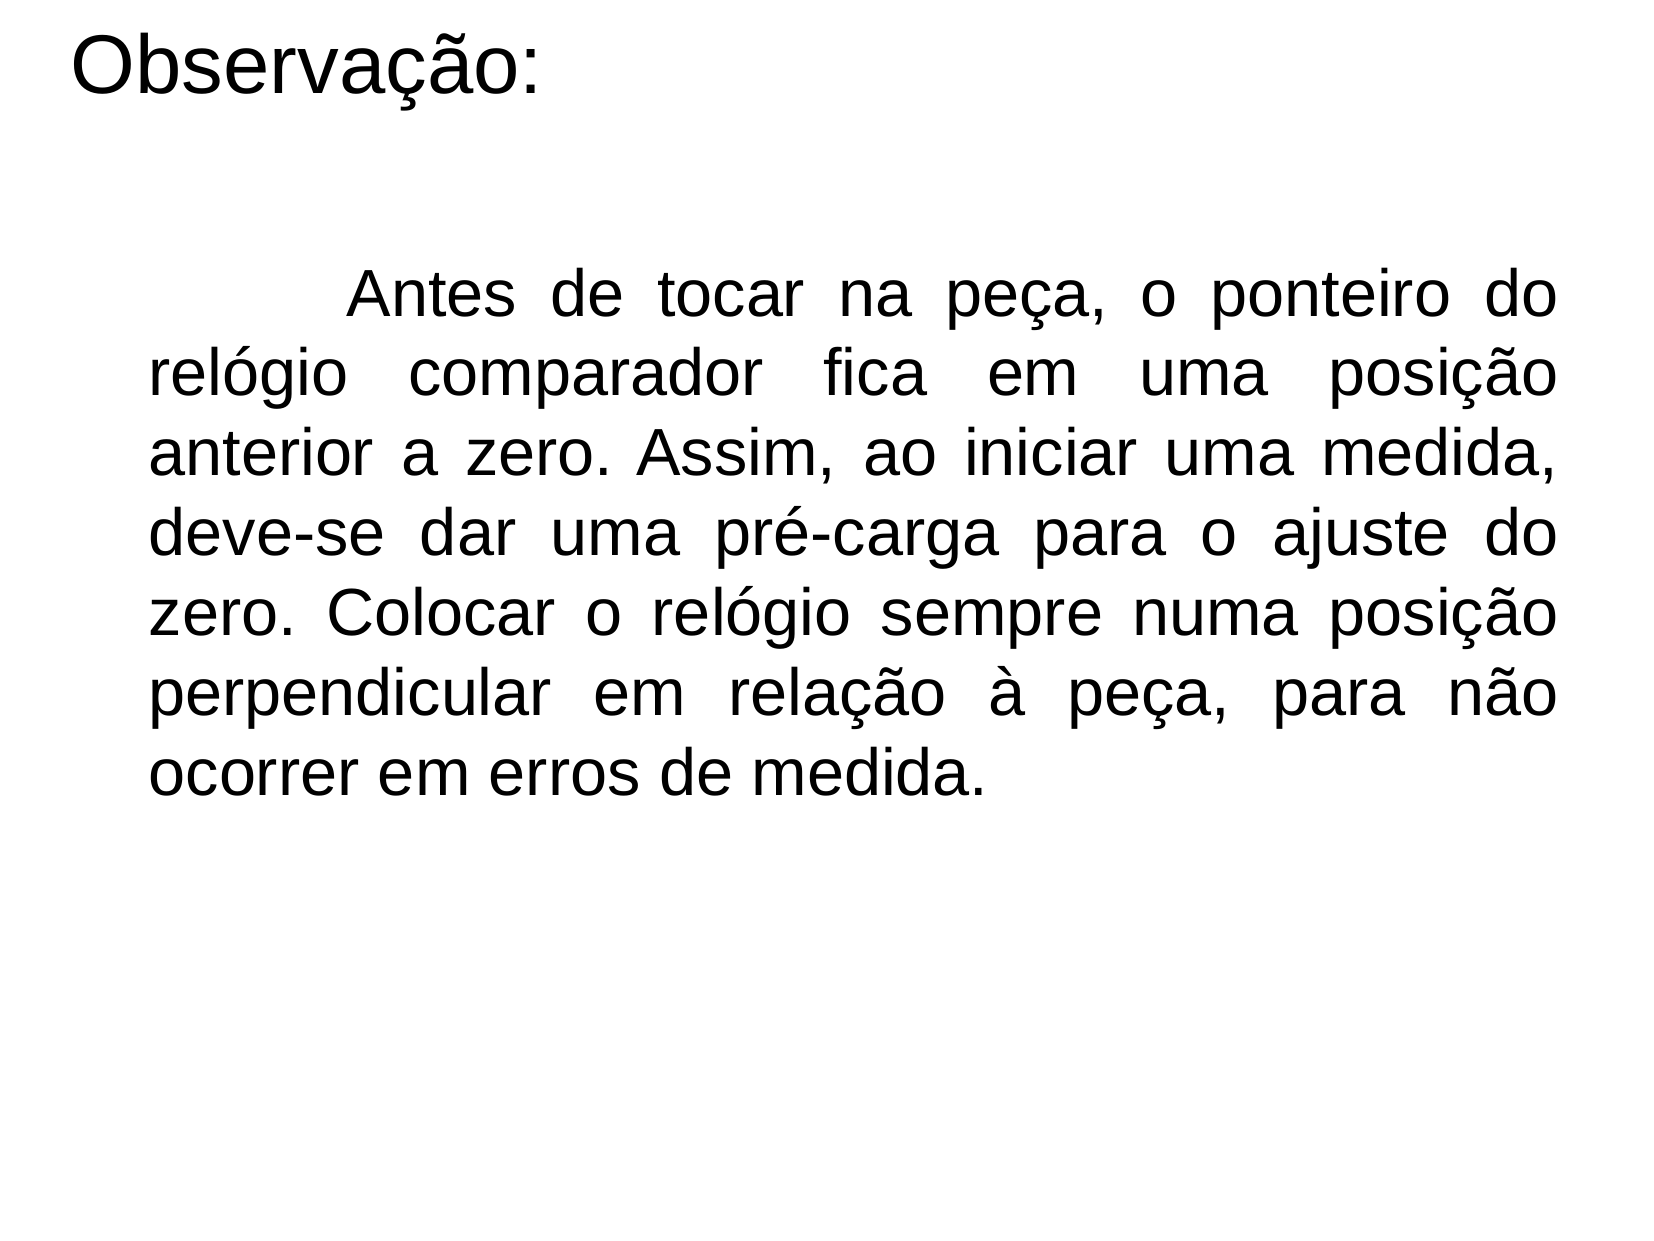

# Observação:
 	 Antes de tocar na peça, o ponteiro do relógio comparador fica em uma posição anterior a zero. Assim, ao iniciar uma medida, deve-se dar uma pré-carga para o ajuste do zero. Colocar o relógio sempre numa posição perpendicular em relação à peça, para não ocorrer em erros de medida.